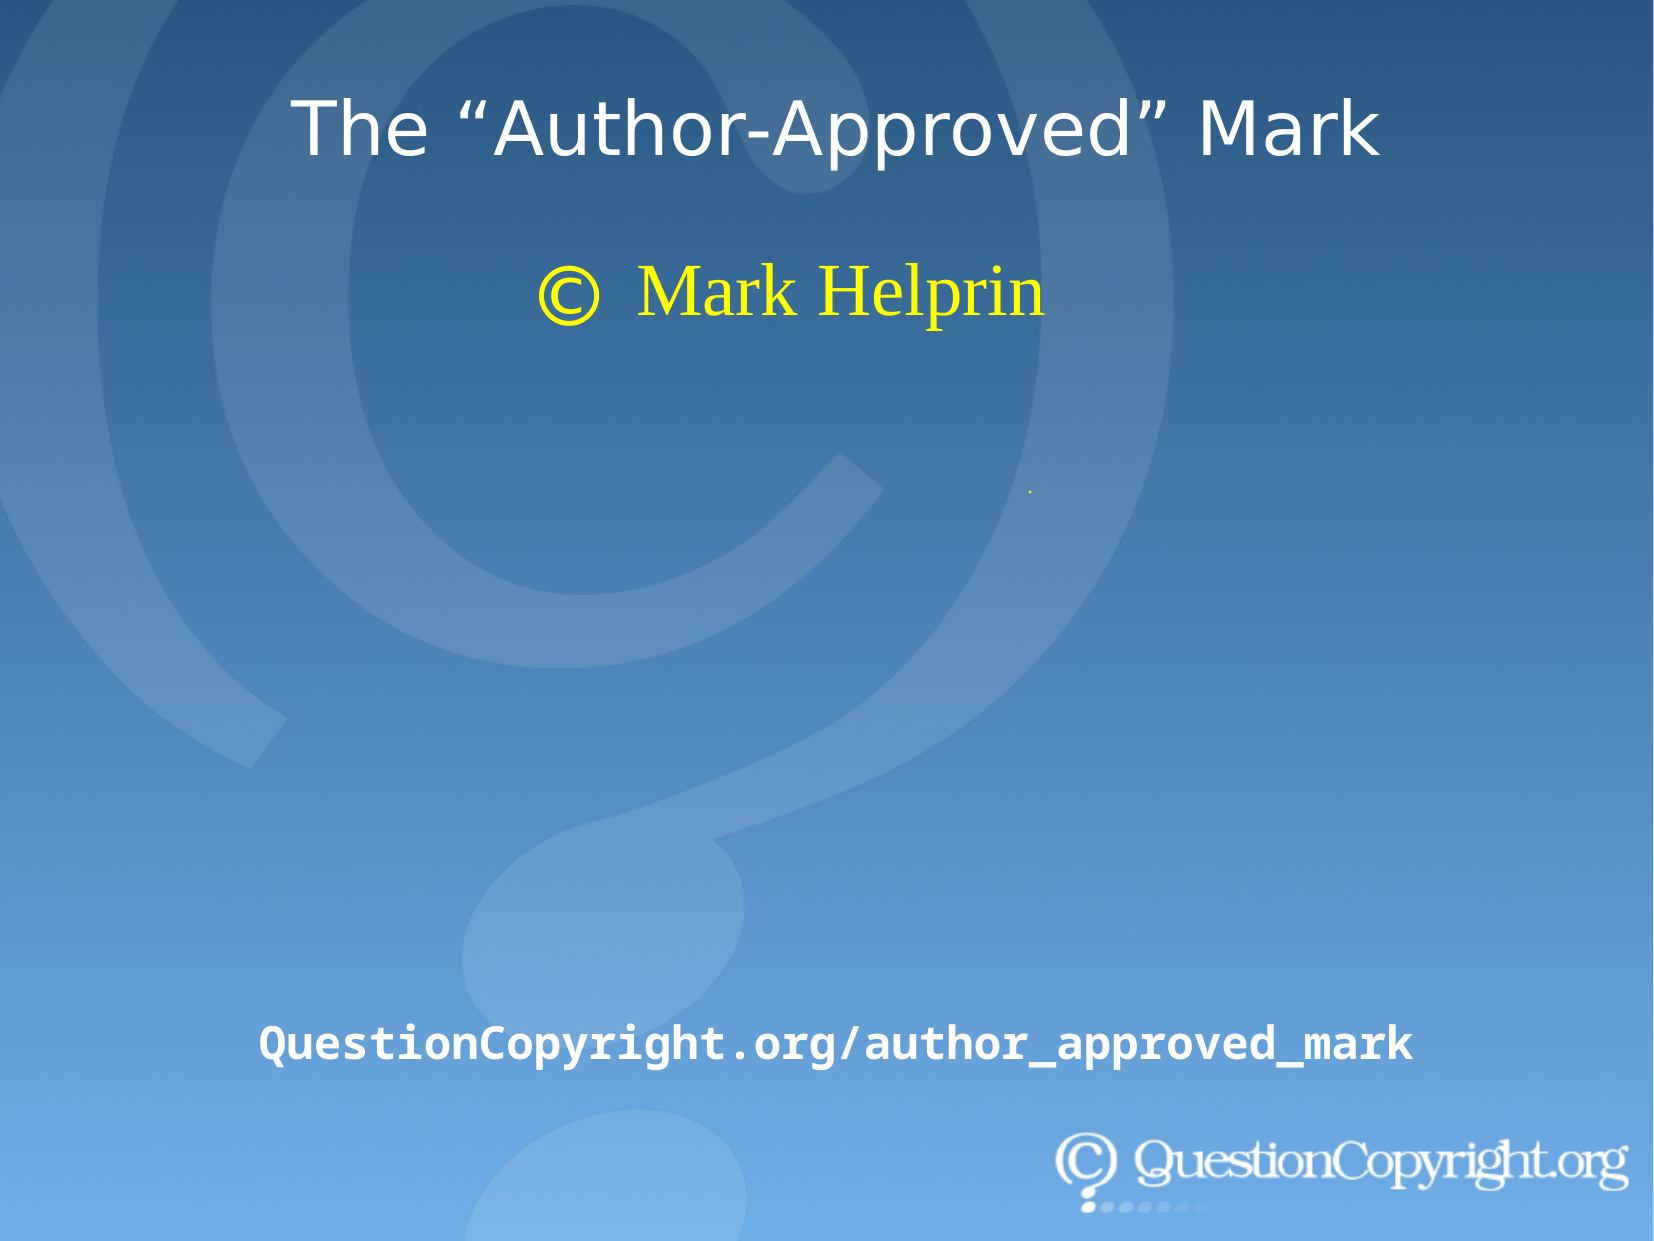

The “Author-Approved” Mark
©
Mark Helprin
.
QuestionCopyright.org/author_approved_mark